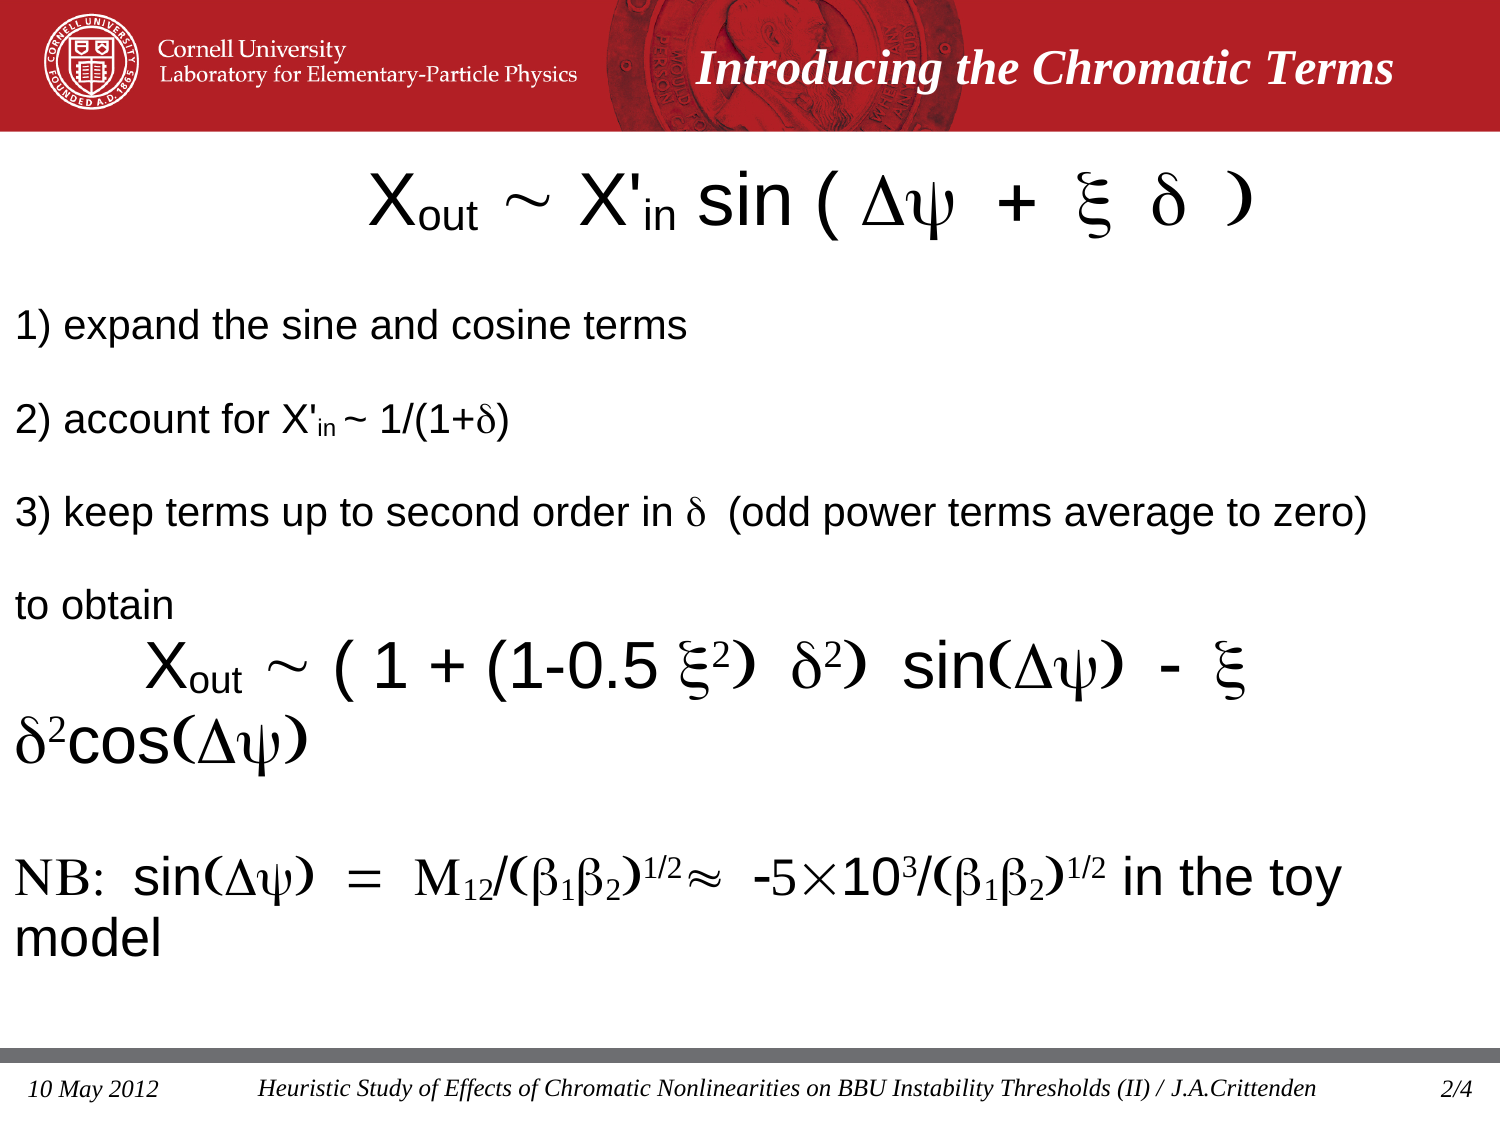

# Introducing the Chromatic Terms
 Xout ~ X'in sin ( Dy + x d )
1) expand the sine and cosine terms
2) account for X'in ~ 1/(1+d)
3) keep terms up to second order in d (odd power terms average to zero)
to obtain
 Xout ~ ( 1 + (1-0.5 x2) d2) sin(Dy) - x d2cos(Dy)
NB: sin(Dy) = M12/(b1b2)1/2» -5´103/(b1b2)1/2 in the toy model